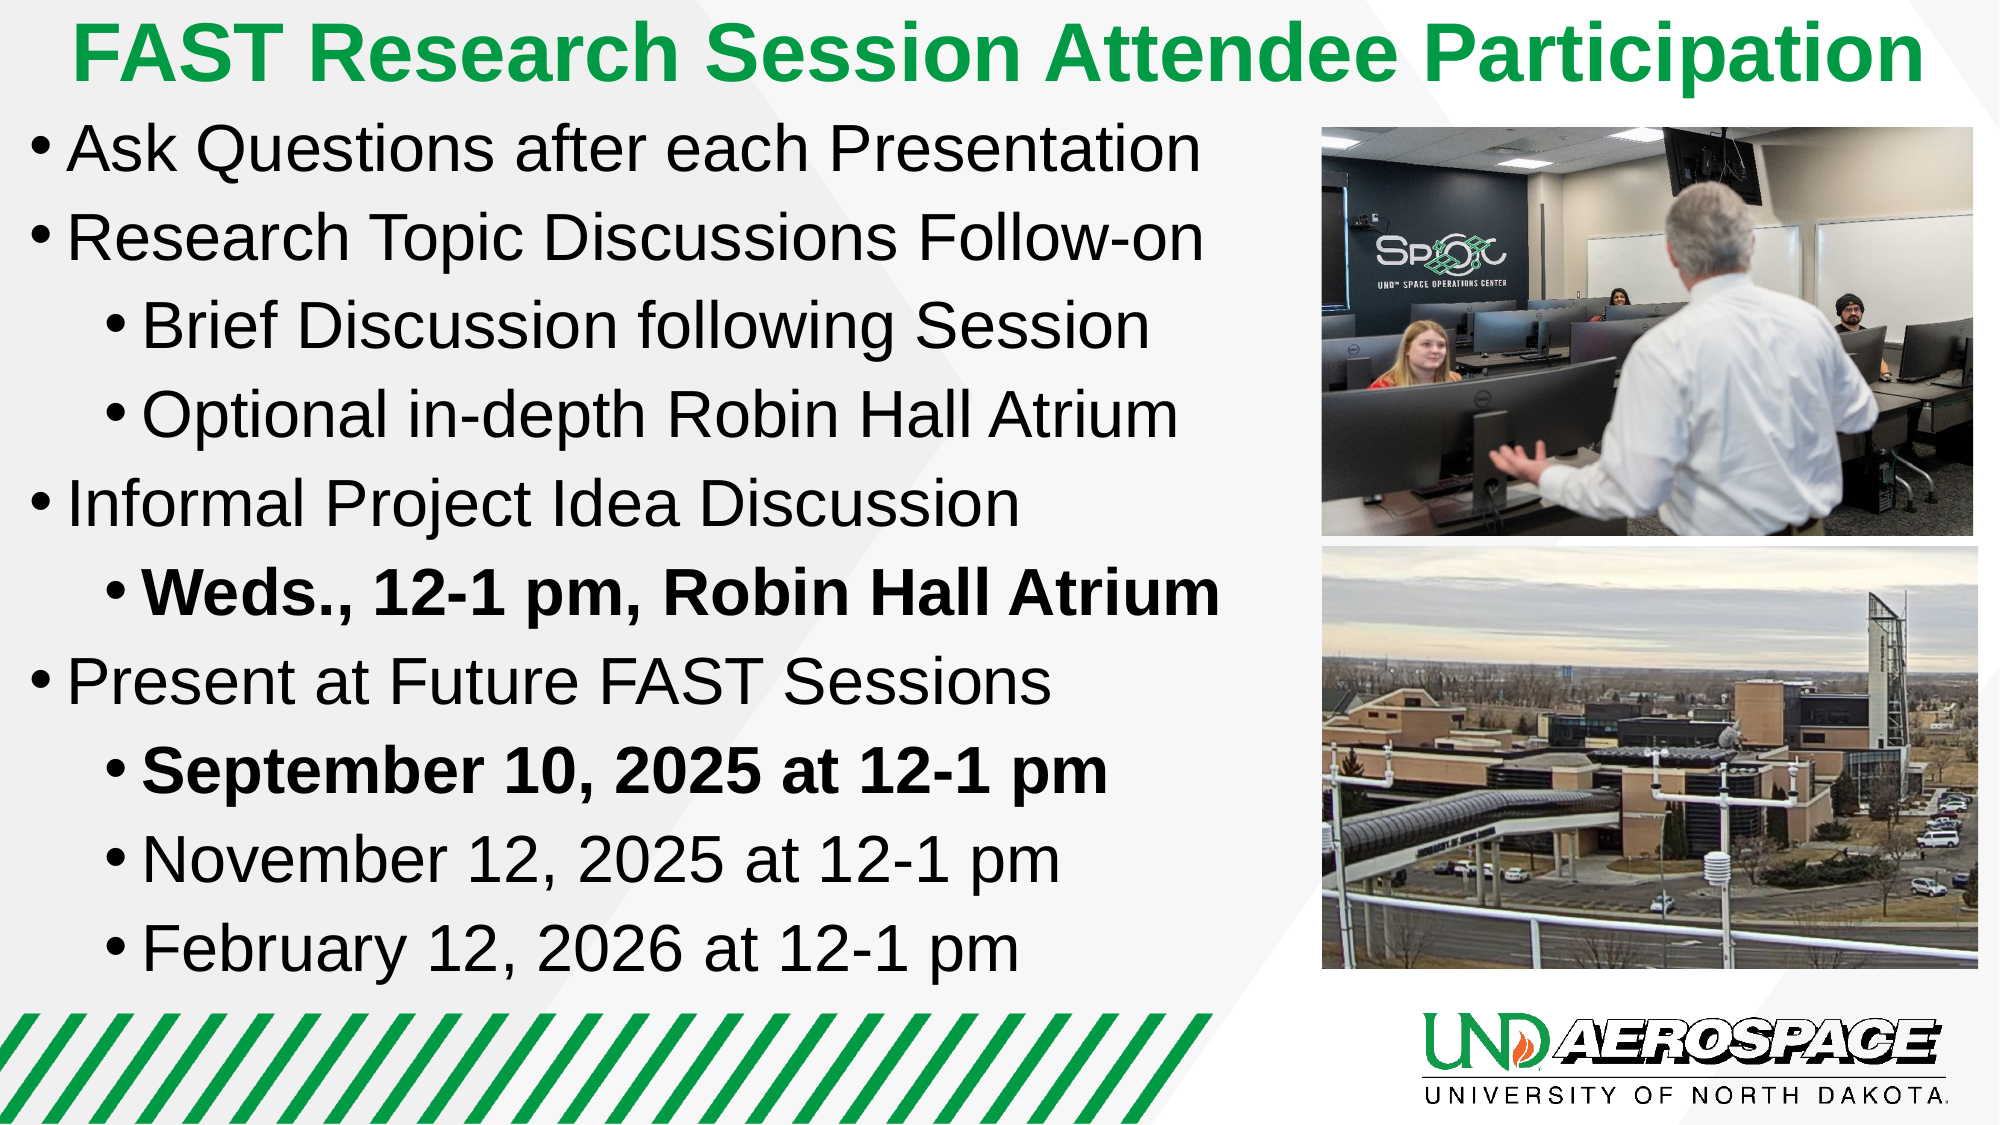

FAST Research Session Attendee Participation
Ask Questions after each Presentation
Research Topic Discussions Follow-on
Brief Discussion following Session
Optional in-depth Robin Hall Atrium
Informal Project Idea Discussion
Weds., 12-1 pm, Robin Hall Atrium
Present at Future FAST Sessions
September 10, 2025 at 12-1 pm
November 12, 2025 at 12-1 pm
February 12, 2026 at 12-1 pm